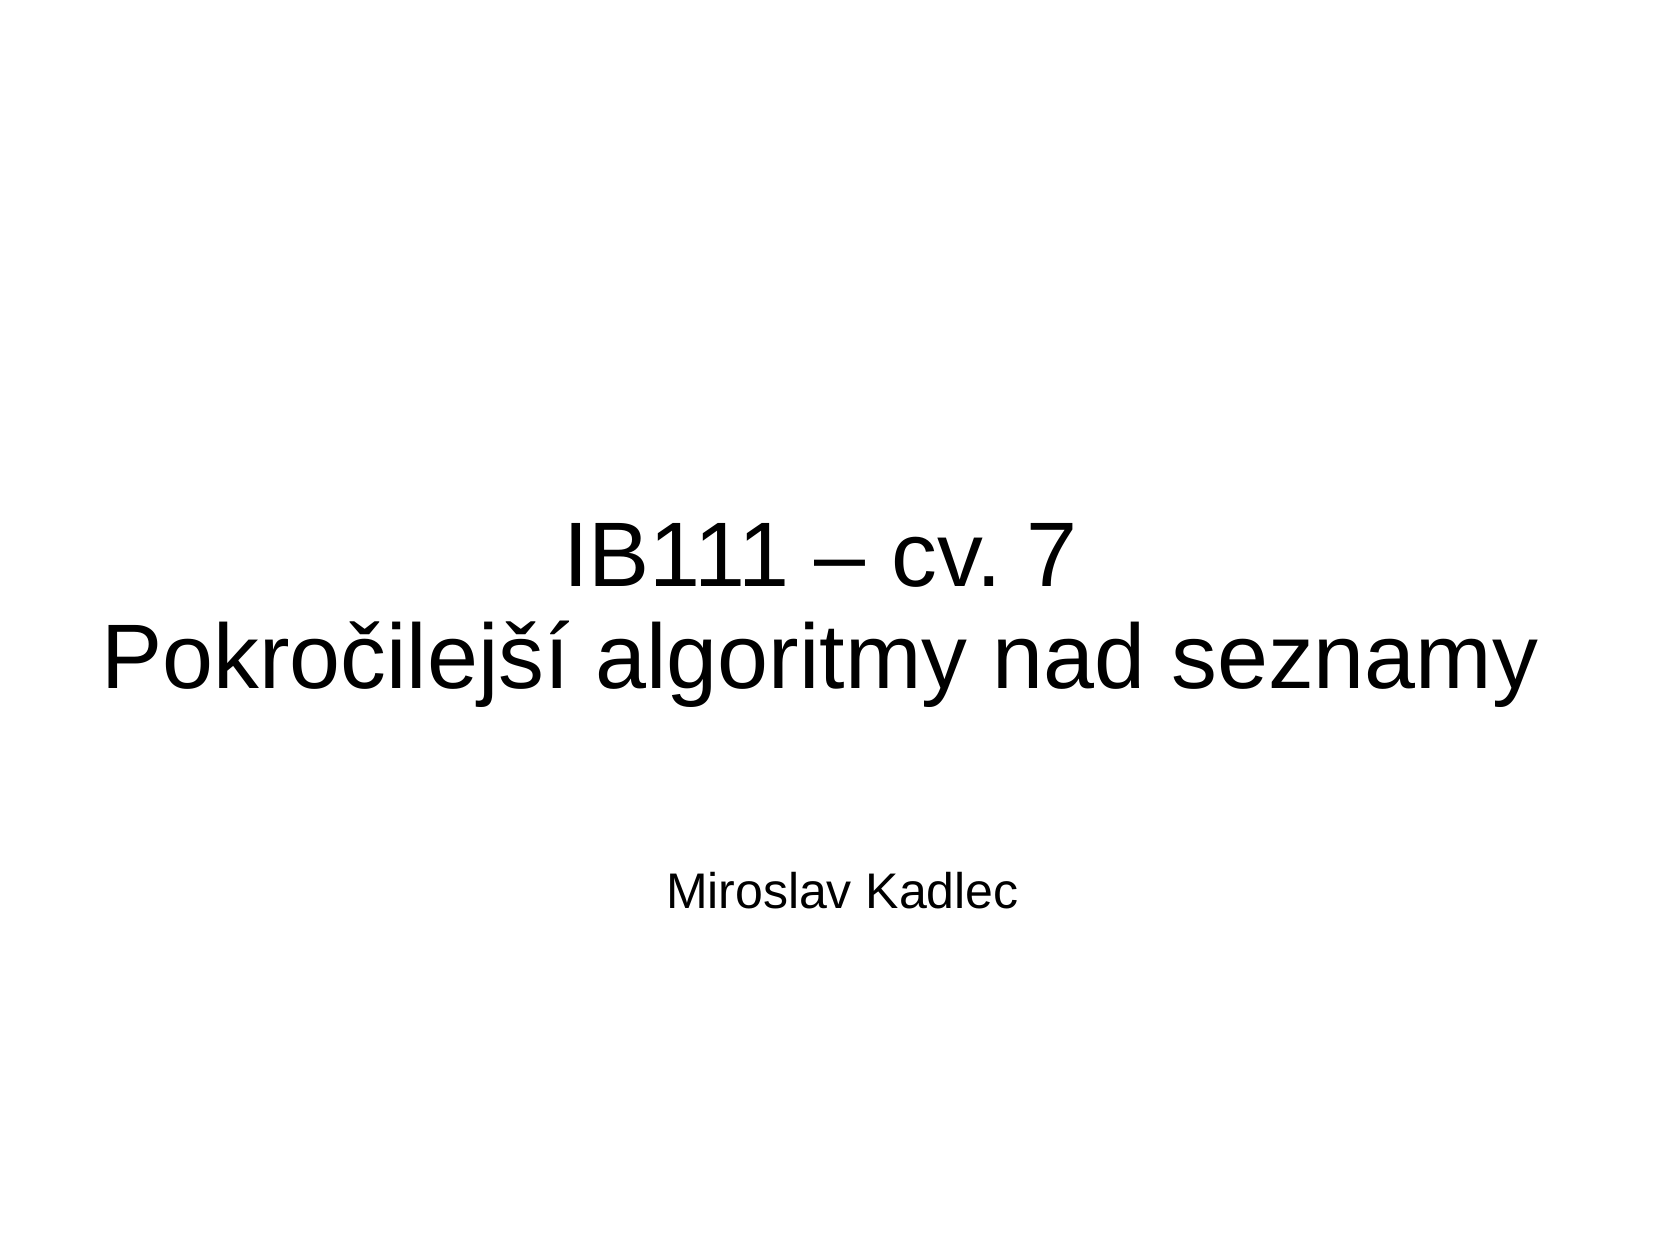

# IB111 – cv. 7 Pokročilejší algoritmy nad seznamy
Miroslav Kadlec